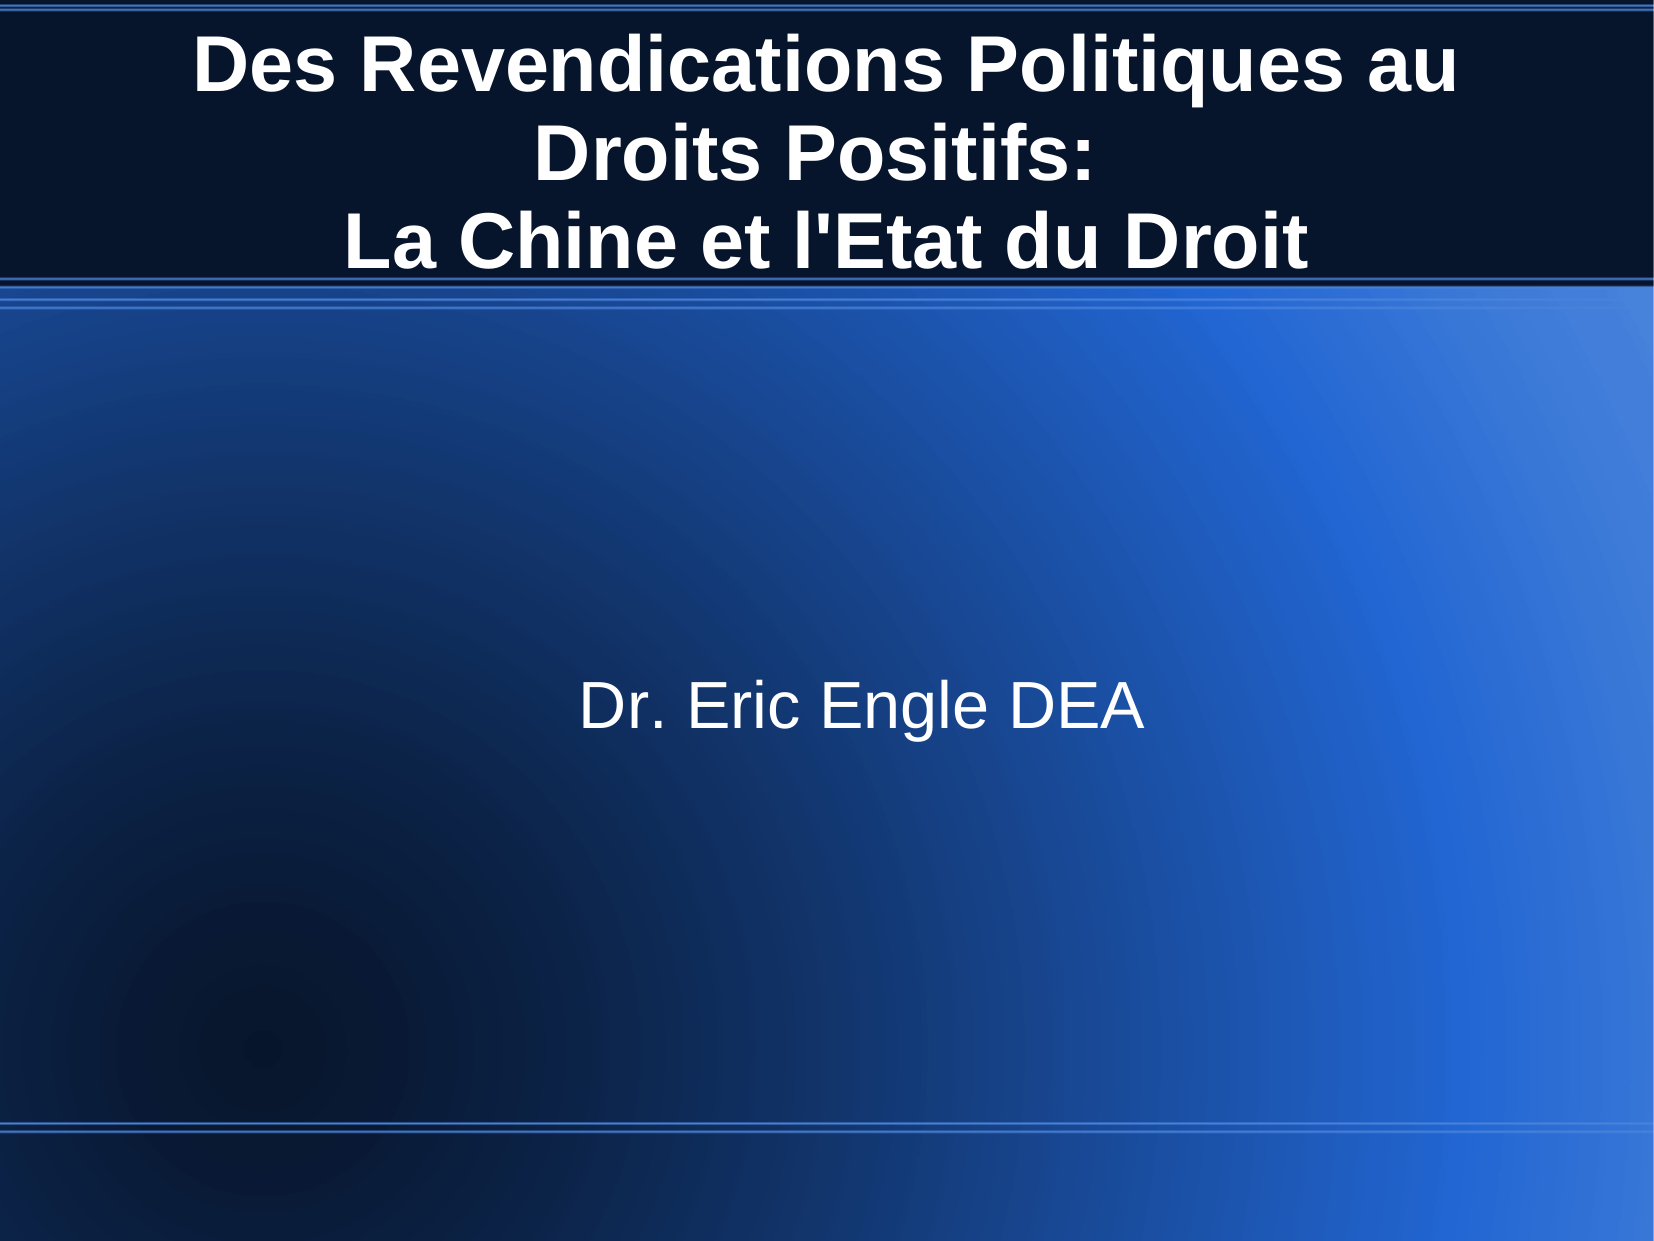

# Des Revendications Politiques au Droits Positifs: La Chine et l'Etat du Droit
Dr. Eric Engle DEA